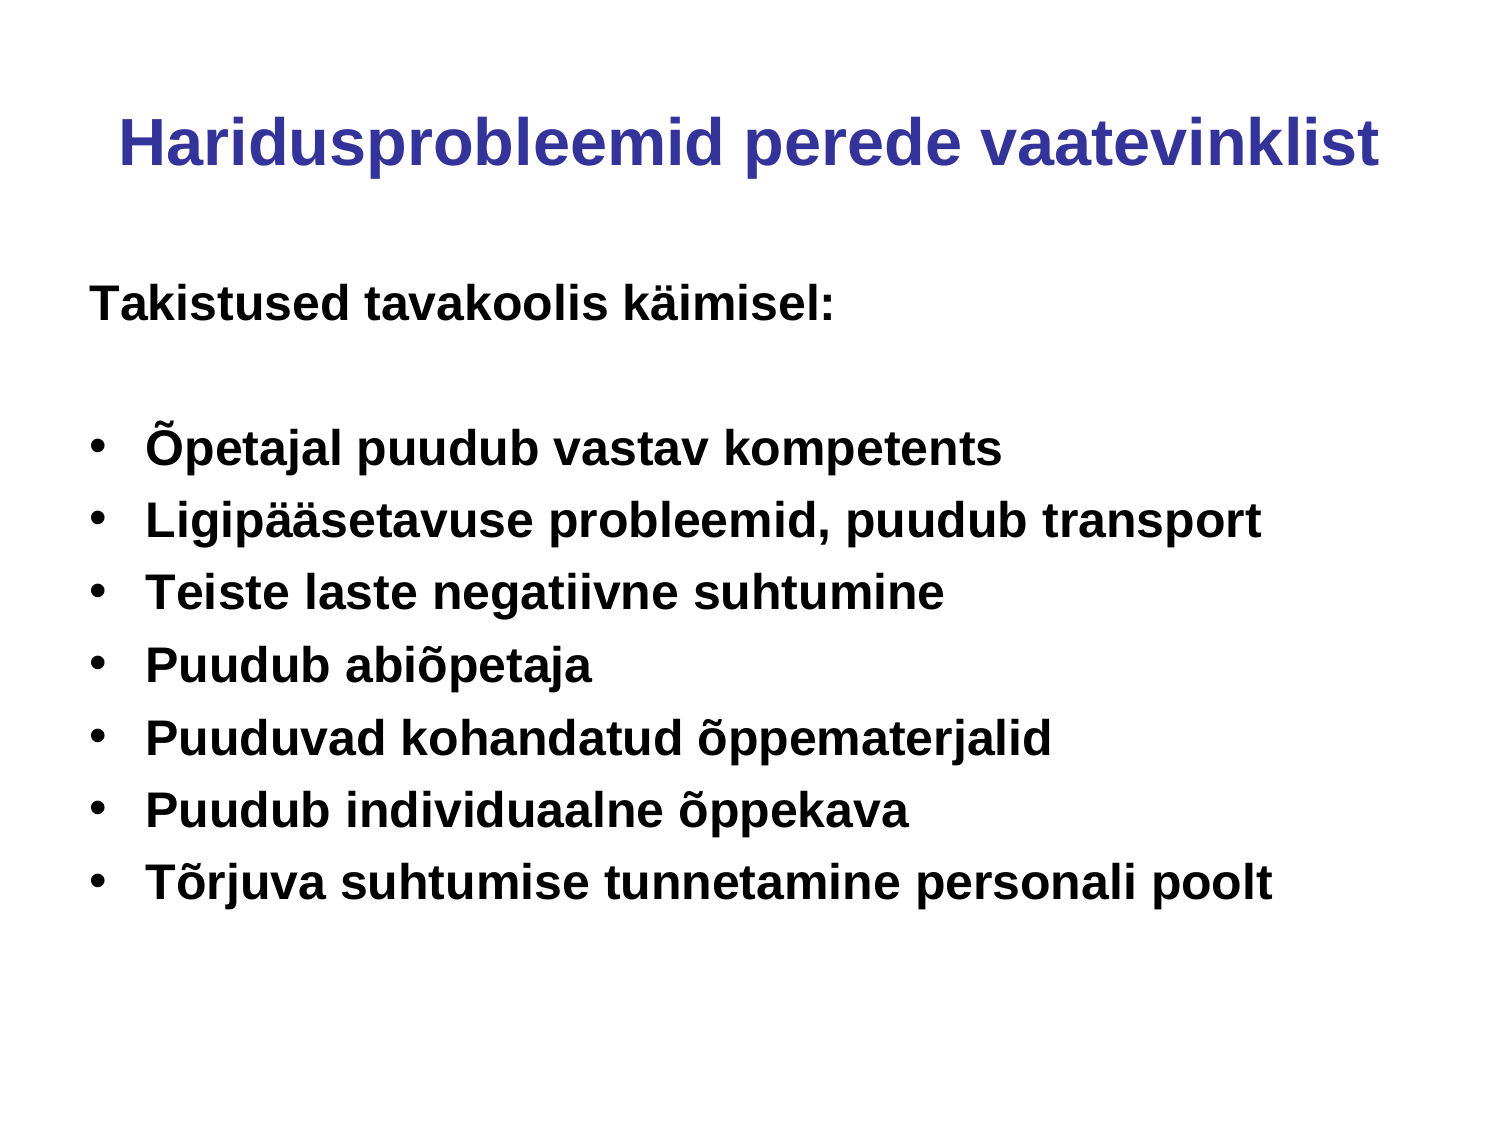

# Haridusprobleemid perede vaatevinklist
Takistused tavakoolis käimisel:
Õpetajal puudub vastav kompetents
Ligipääsetavuse probleemid, puudub transport
Teiste laste negatiivne suhtumine
Puudub abiõpetaja
Puuduvad kohandatud õppematerjalid
Puudub individuaalne õppekava
Tõrjuva suhtumise tunnetamine personali poolt